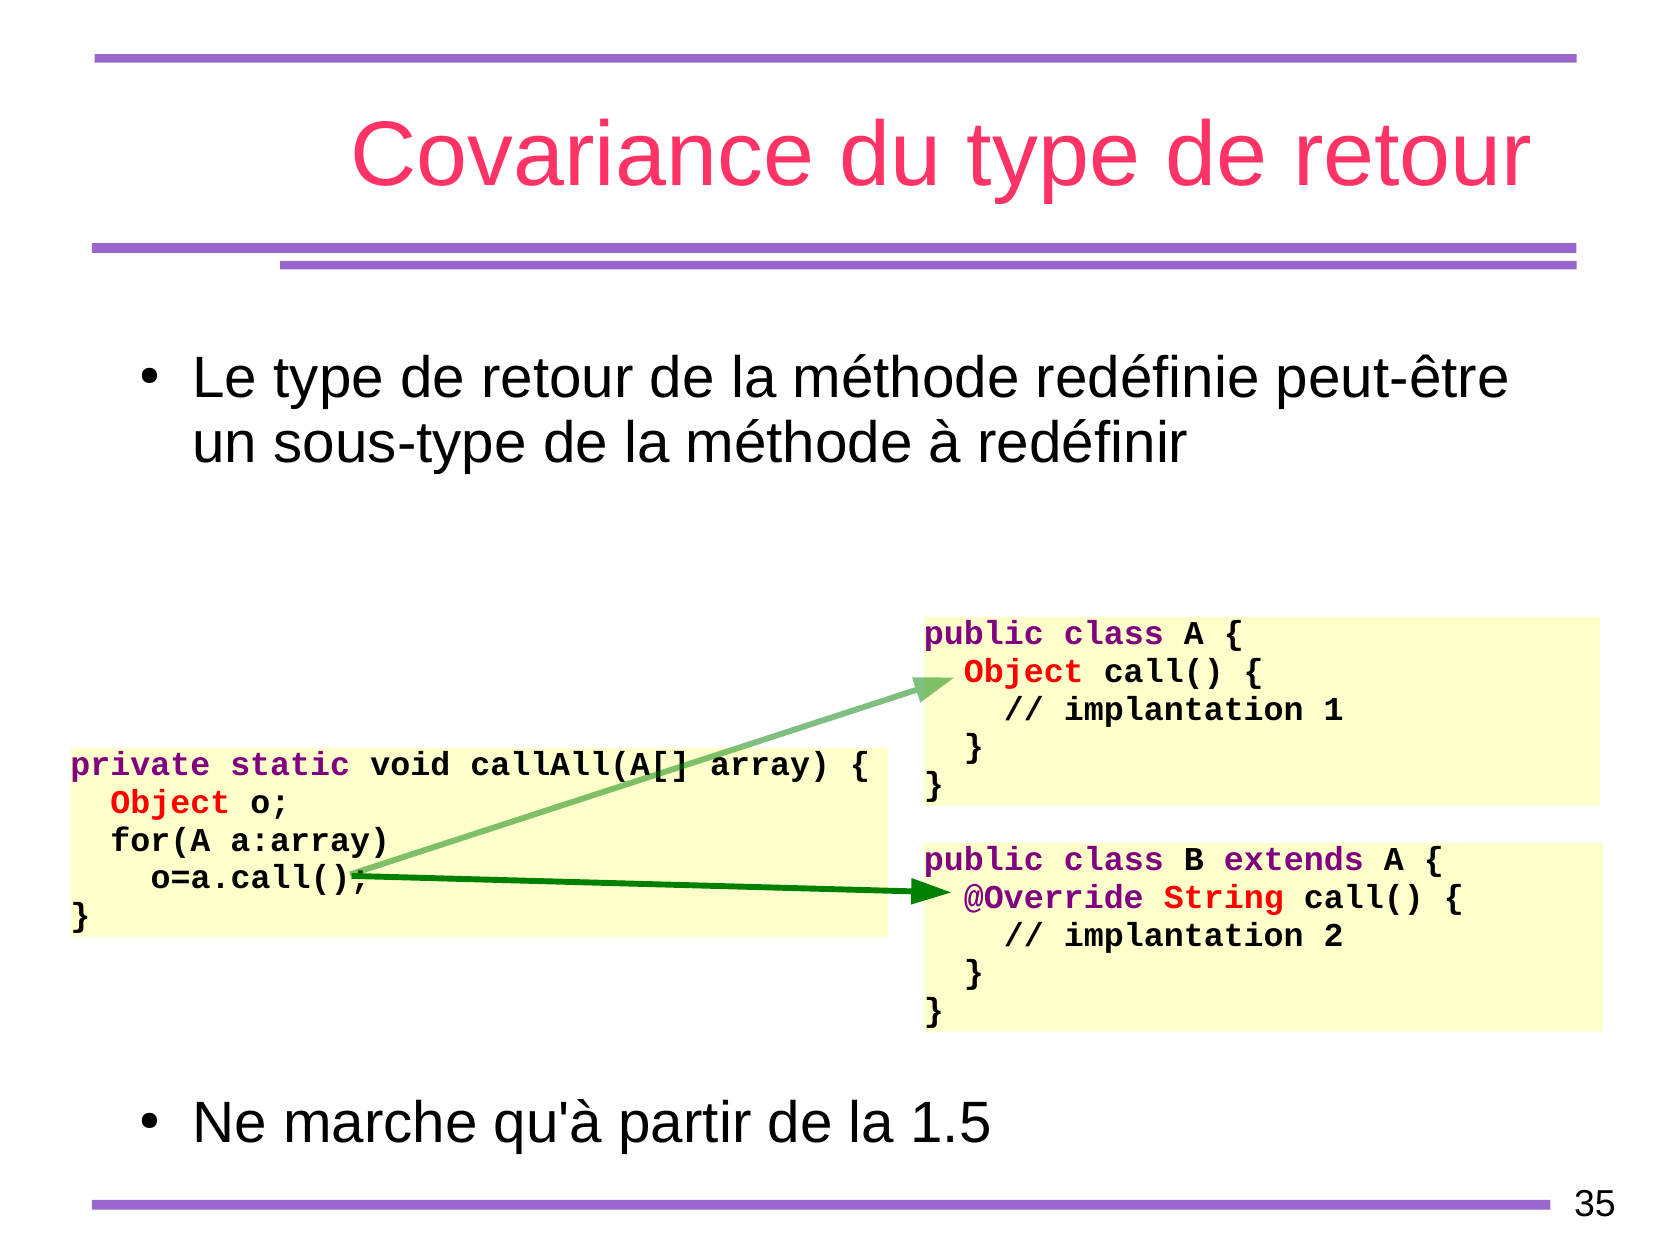

# Covariance du type de retour
Le type de retour de la méthode redéfinie peut-être un sous-type de la méthode à redéfinir
Ne marche qu'à partir de la 1.5
public class A {
 Object call() {
 // implantation 1
 }
}
private static void callAll(A[] array) {
 Object o;
 for(A a:array)
 o=a.call();
}
public class B extends A {
 @Override String call() {
 // implantation 2
 }
}